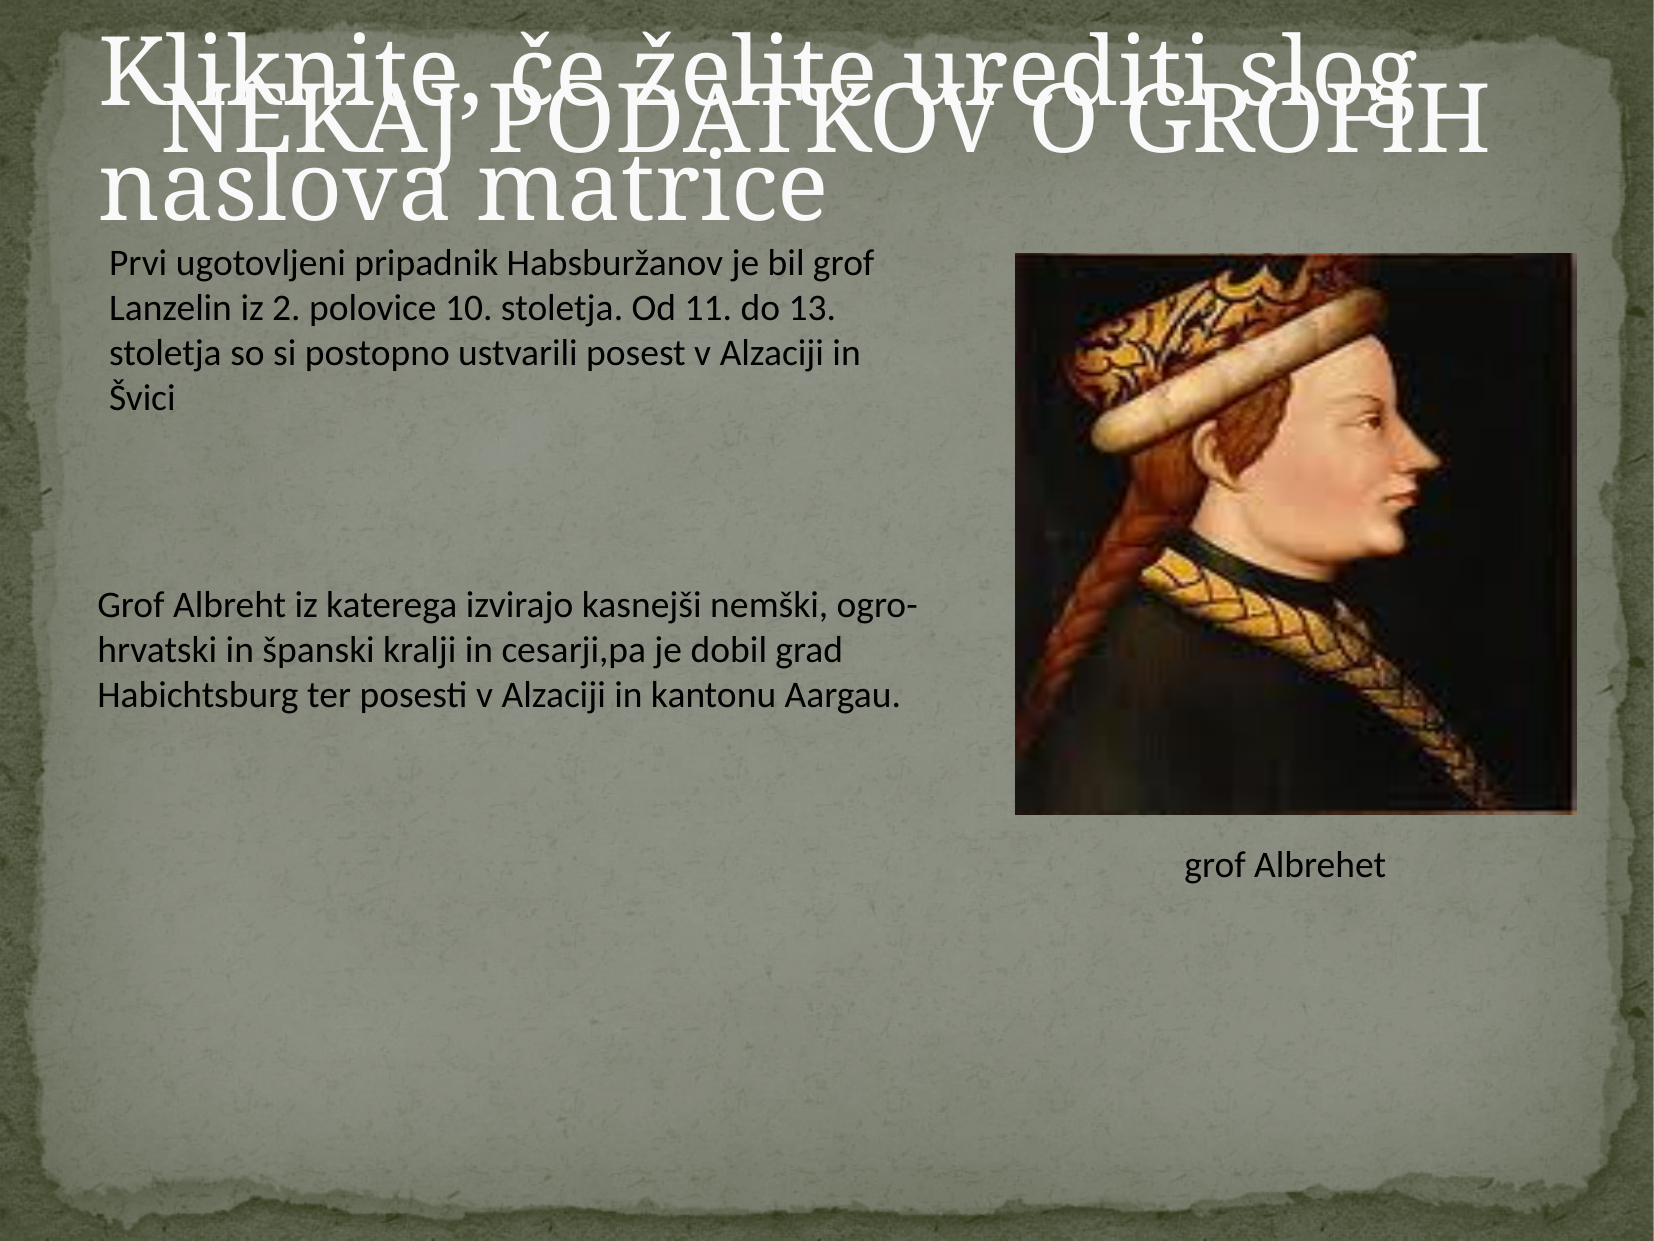

NEKAJ PODATKOV O GROFIH
Prvi ugotovljeni pripadnik Habsburžanov je bil grof Lanzelin iz 2. polovice 10. stoletja. Od 11. do 13. stoletja so si postopno ustvarili posest v Alzaciji in Švici
Grof Albreht iz katerega izvirajo kasnejši nemški, ogro-hrvatski in španski kralji in cesarji,pa je dobil grad Habichtsburg ter posesti v Alzaciji in kantonu Aargau.
grof Albrehet